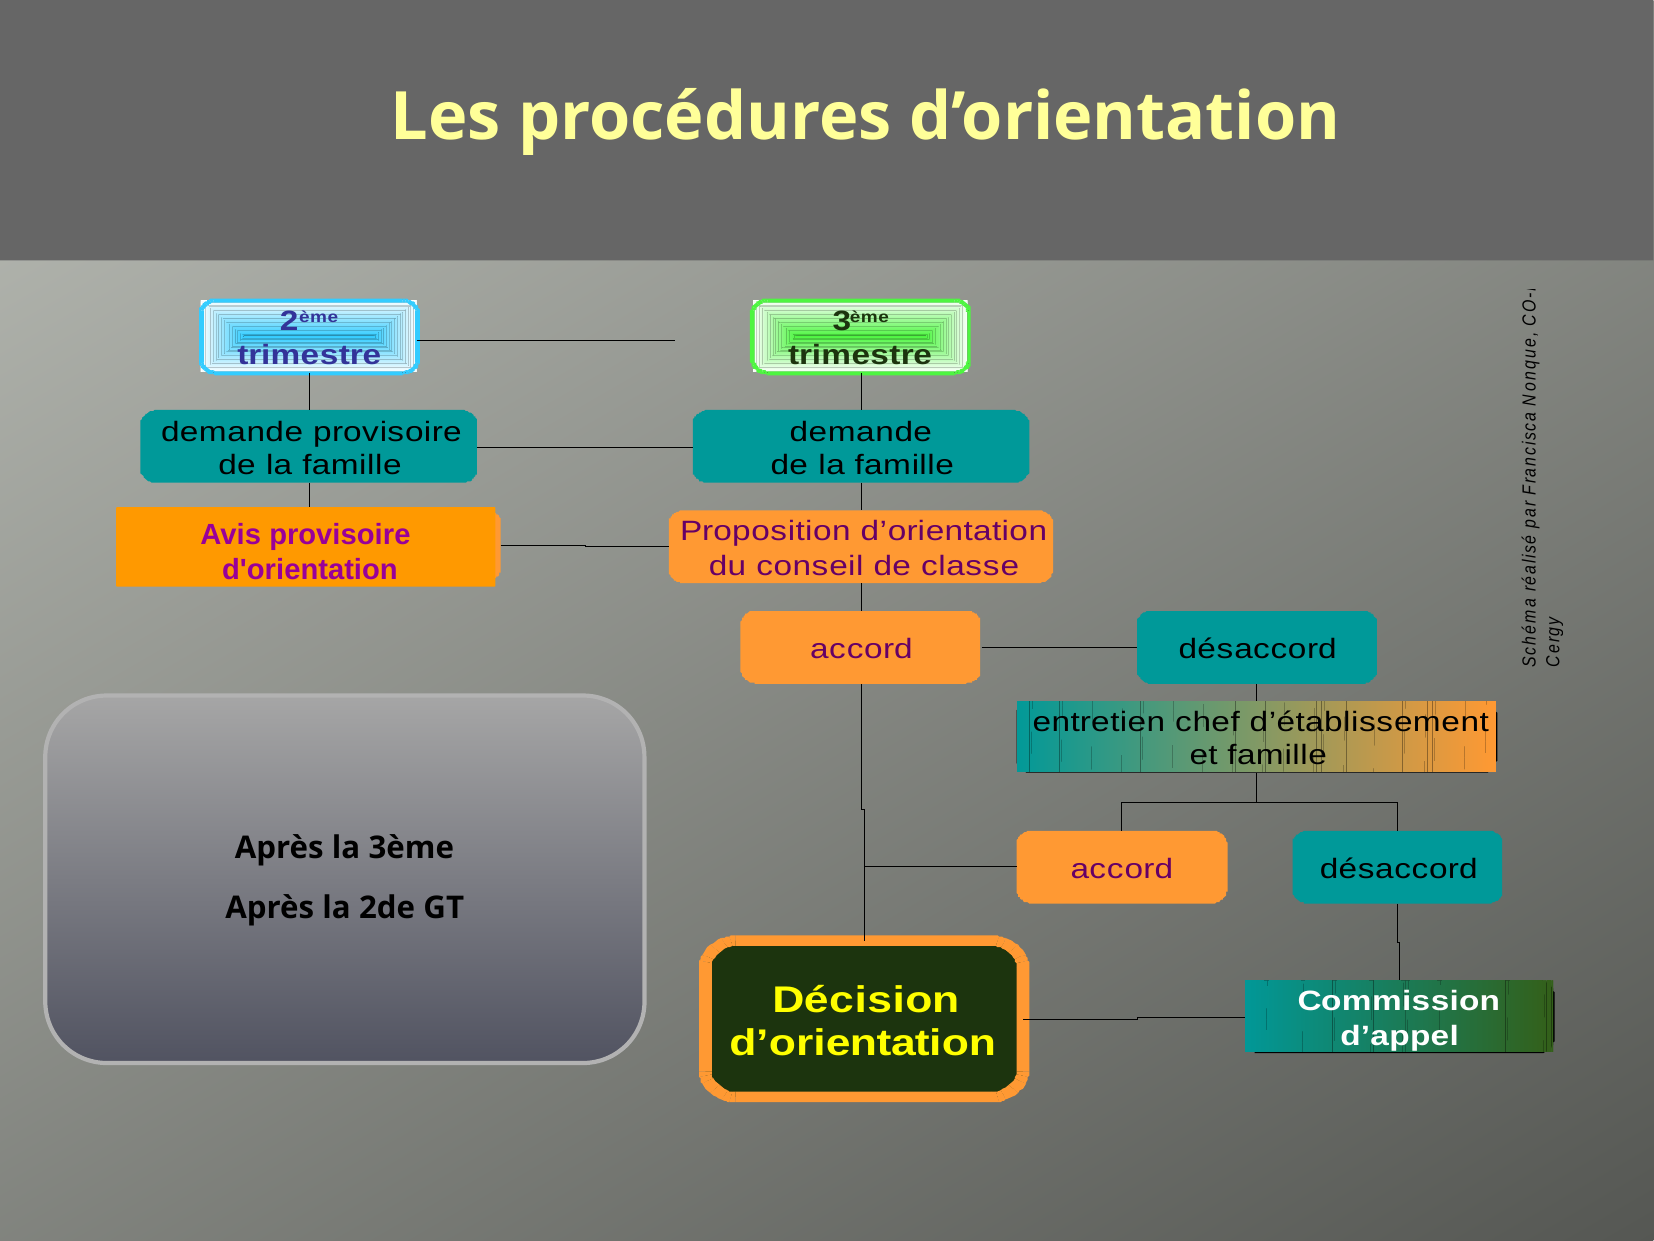

Les procédures d’orientation
Avis provisoire
 d'orientation
Après la 3ème
Après la 2de GT